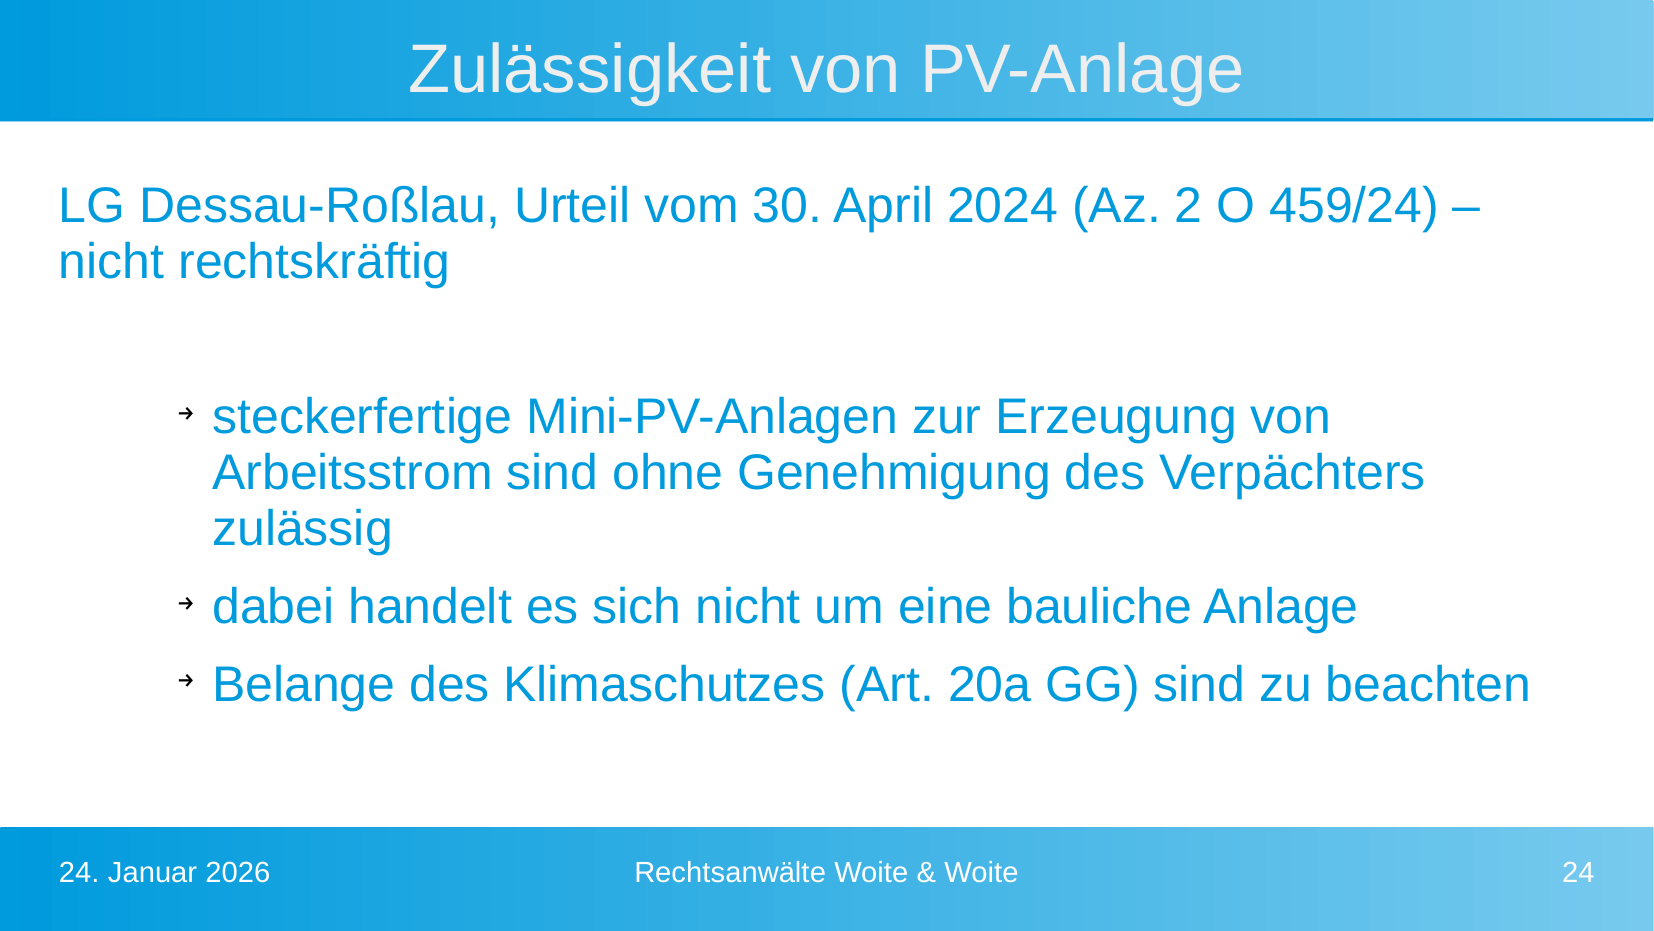

# Zulässigkeit von PV-Anlage
LG Dessau-Roßlau, Urteil vom 30. April 2024 (Az. 2 O 459/24) – nicht rechtskräftig
steckerfertige Mini-PV-Anlagen zur Erzeugung von Arbeitsstrom sind ohne Genehmigung des Verpächters zulässig
dabei handelt es sich nicht um eine bauliche Anlage
Belange des Klimaschutzes (Art. 20a GG) sind zu beachten
24